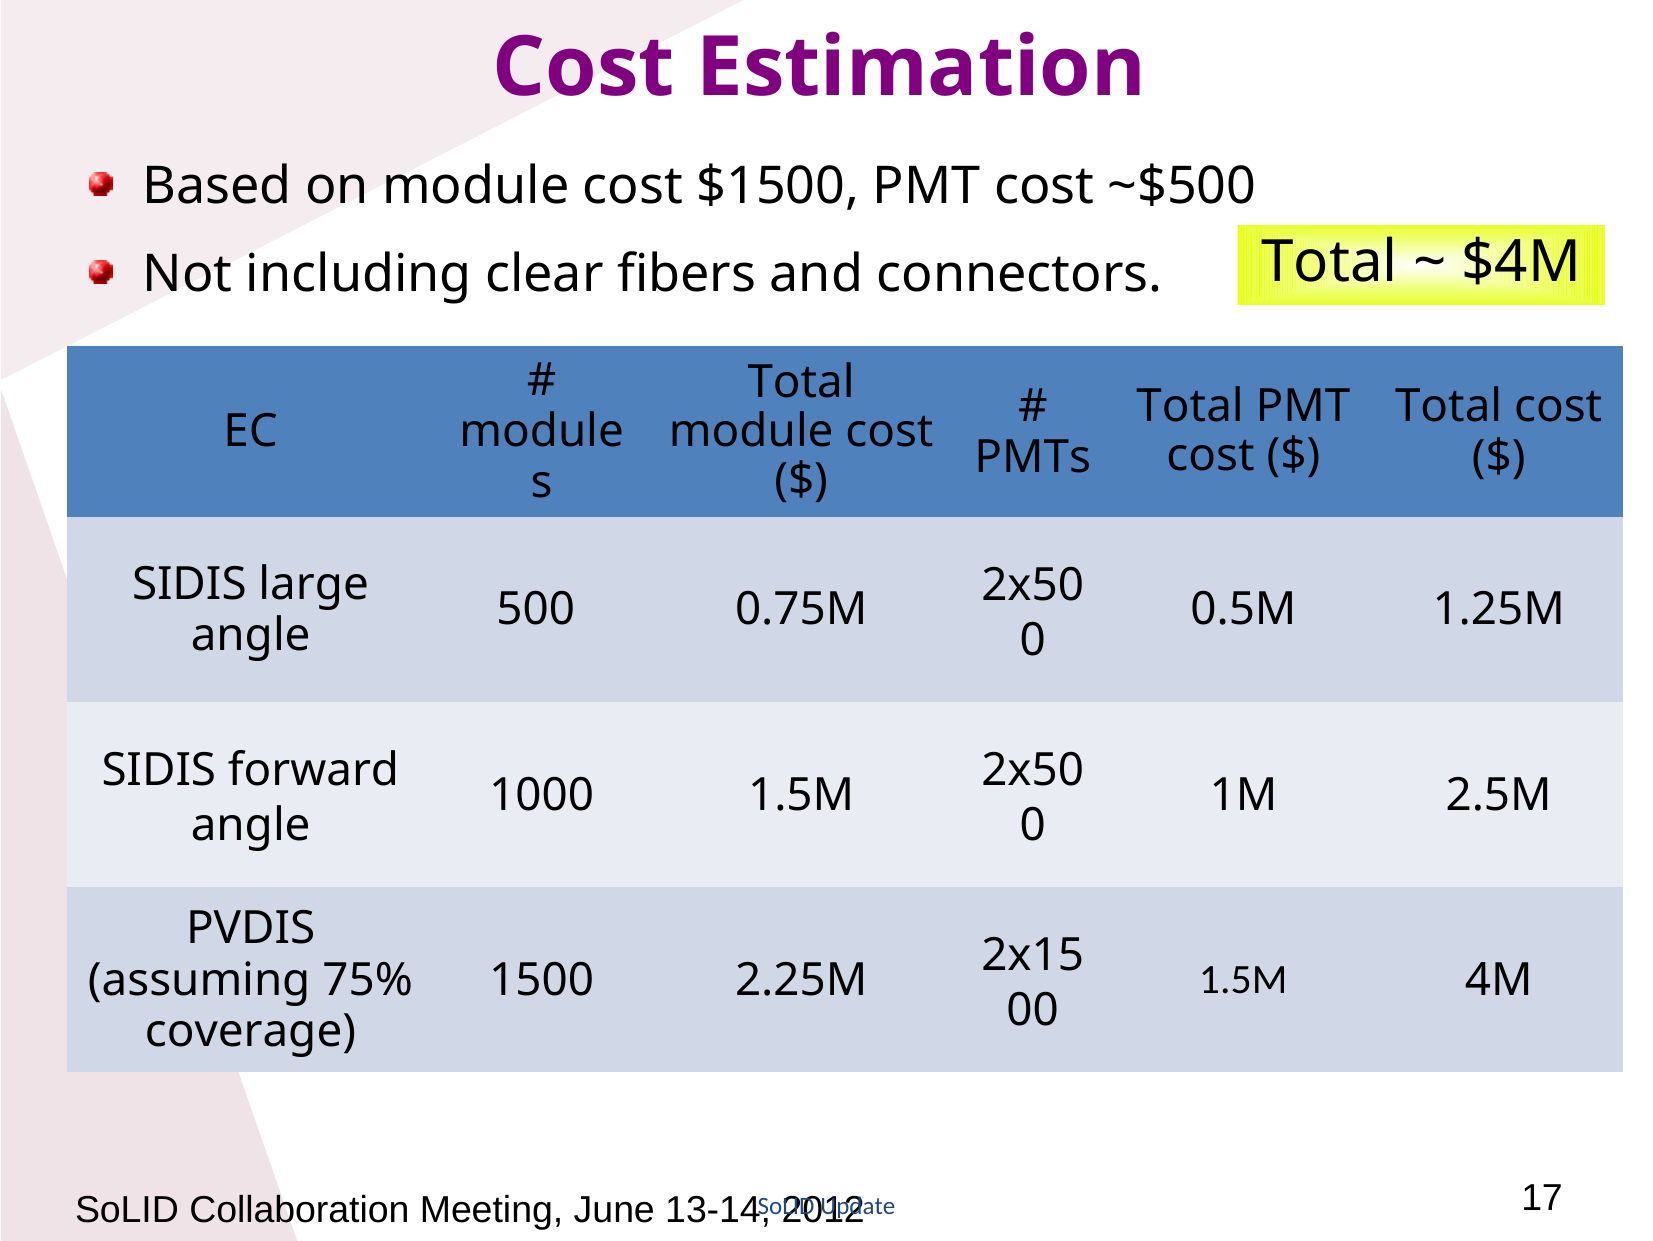

# Cost Estimation
Based on module cost $1500, PMT cost ~$500
Not including clear fibers and connectors.
Total ~ $4M
| EC | # modules | Total module cost ($) | # PMTs | Total PMT cost ($) | Total cost ($) |
| --- | --- | --- | --- | --- | --- |
| SIDIS large angle | 500 | 0.75M | 2x500 | 0.5M | 1.25M |
| SIDIS forward angle | 1000 | 1.5M | 2x500 | 1M | 2.5M |
| PVDIS (assuming 75% coverage) | 1500 | 2.25M | 2x1500 | 1.5M | 4M |
17
SoLID Update